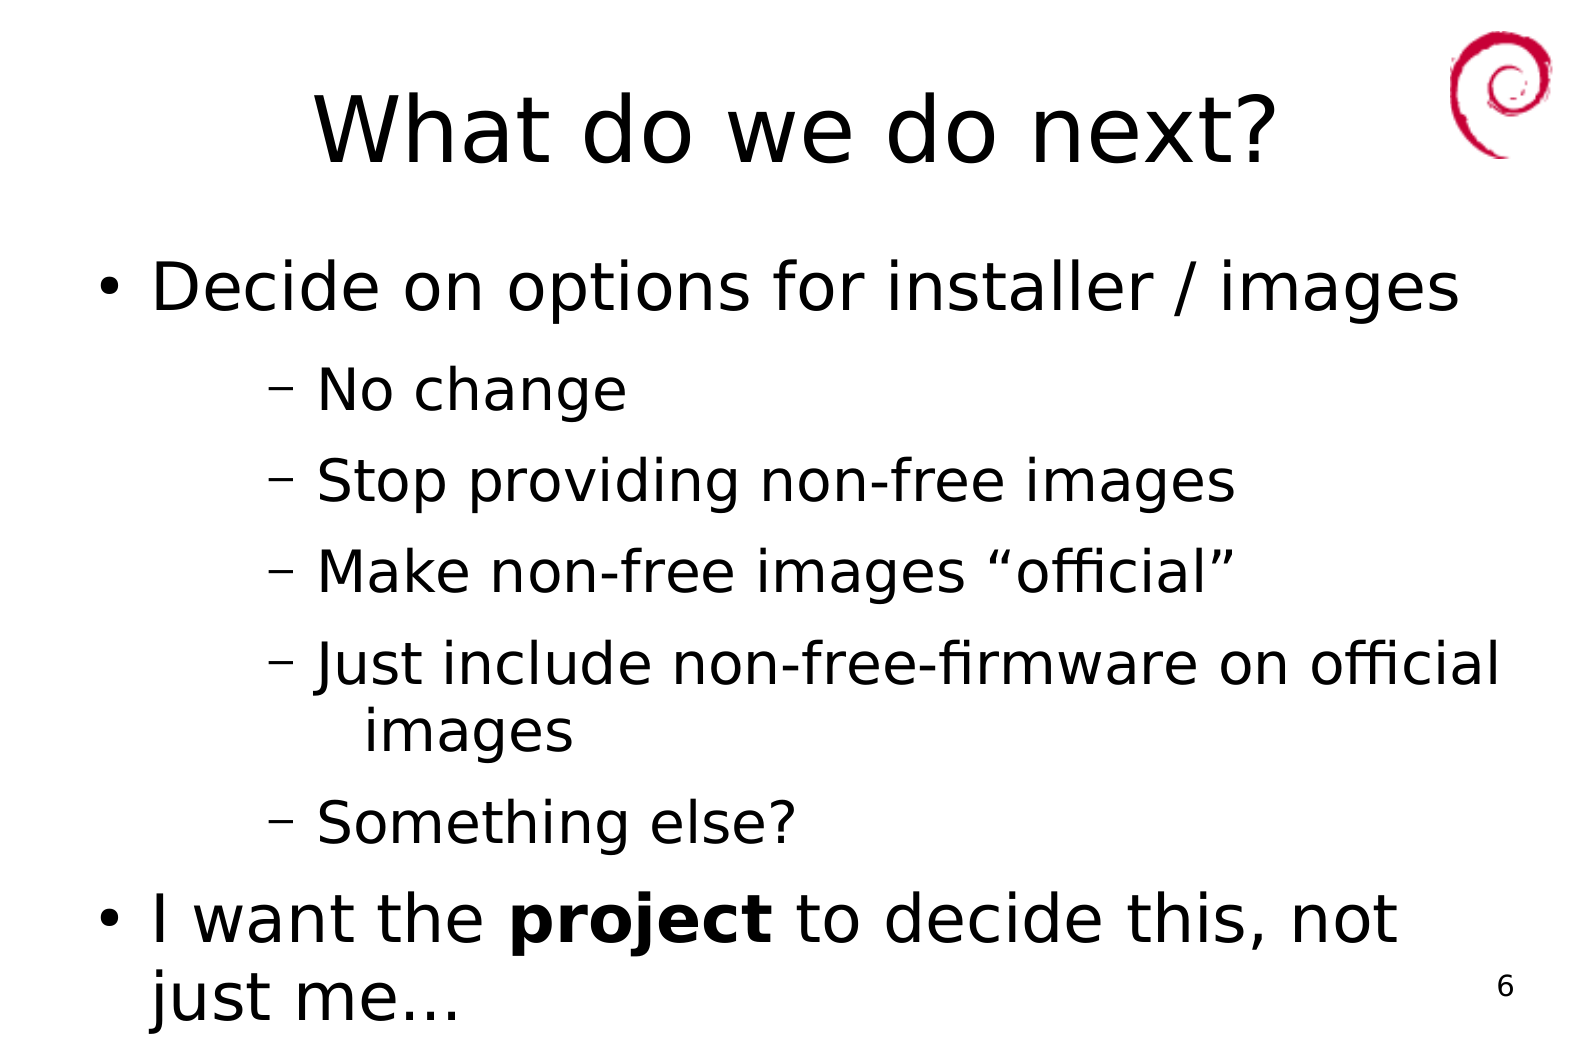

# What do we do next?
Decide on options for installer / images
No change
Stop providing non-free images
Make non-free images “official”
Just include non-free-firmware on official images
Something else?
I want the project to decide this, not just me...
6